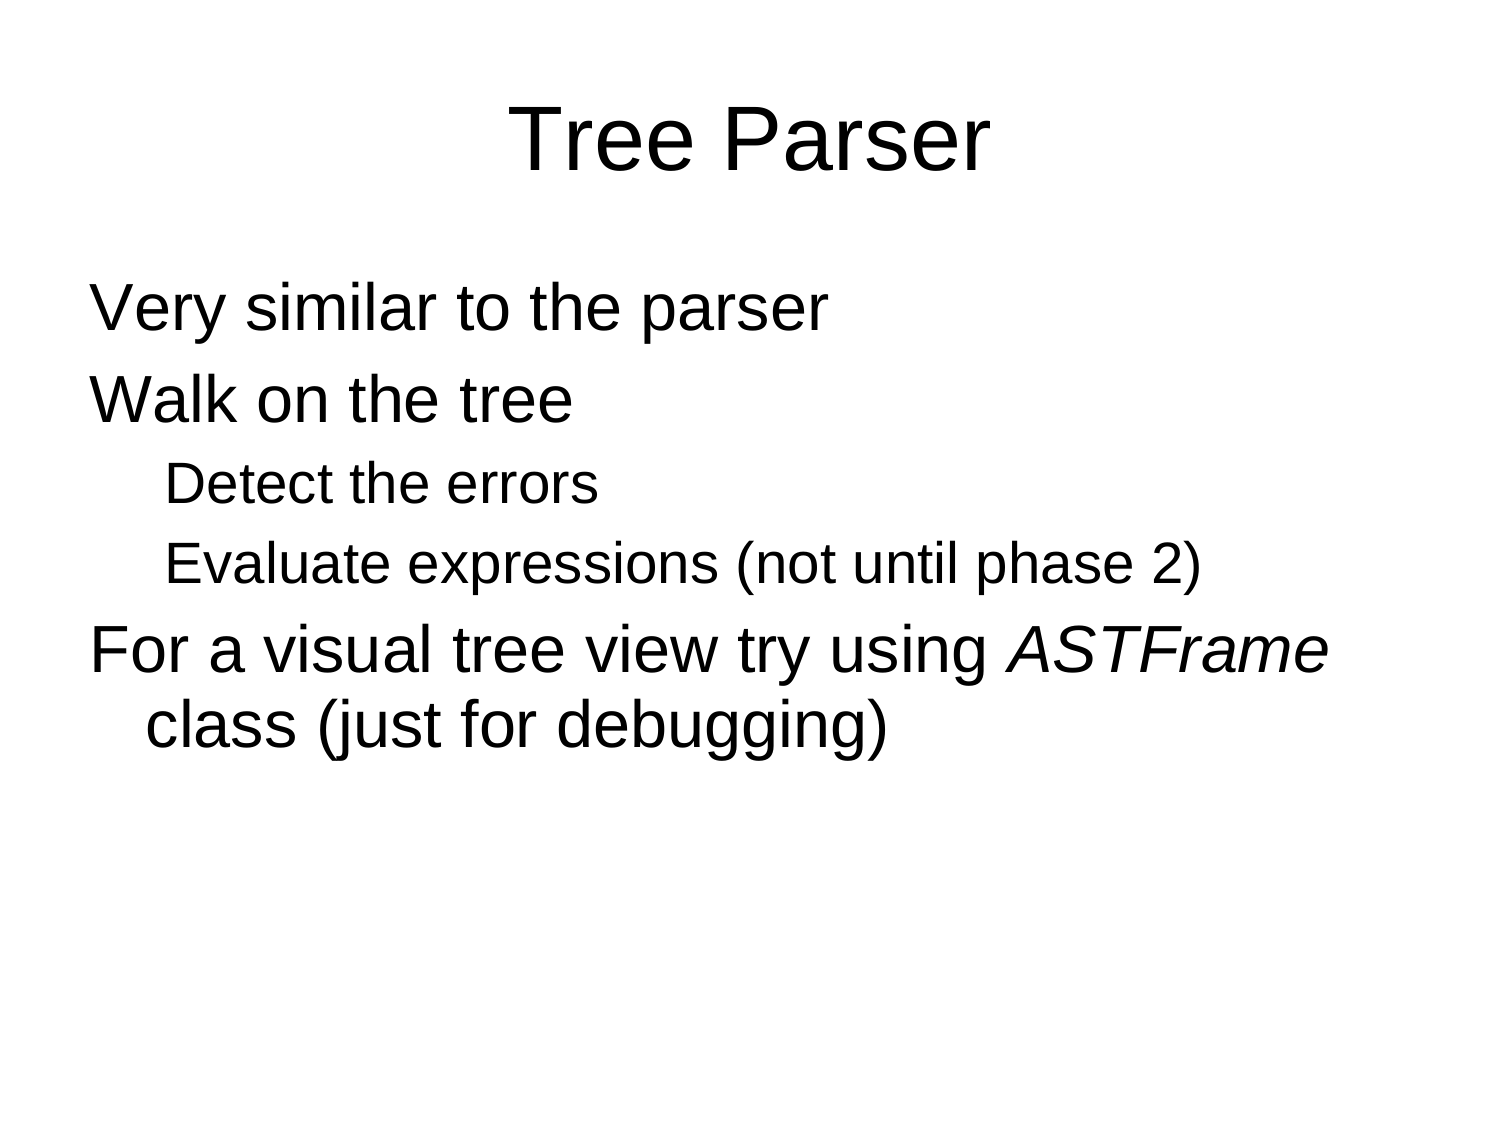

# Tree Parser
Very similar to the parser
Walk on the tree
Detect the errors
Evaluate expressions (not until phase 2)
For a visual tree view try using ASTFrame class (just for debugging)